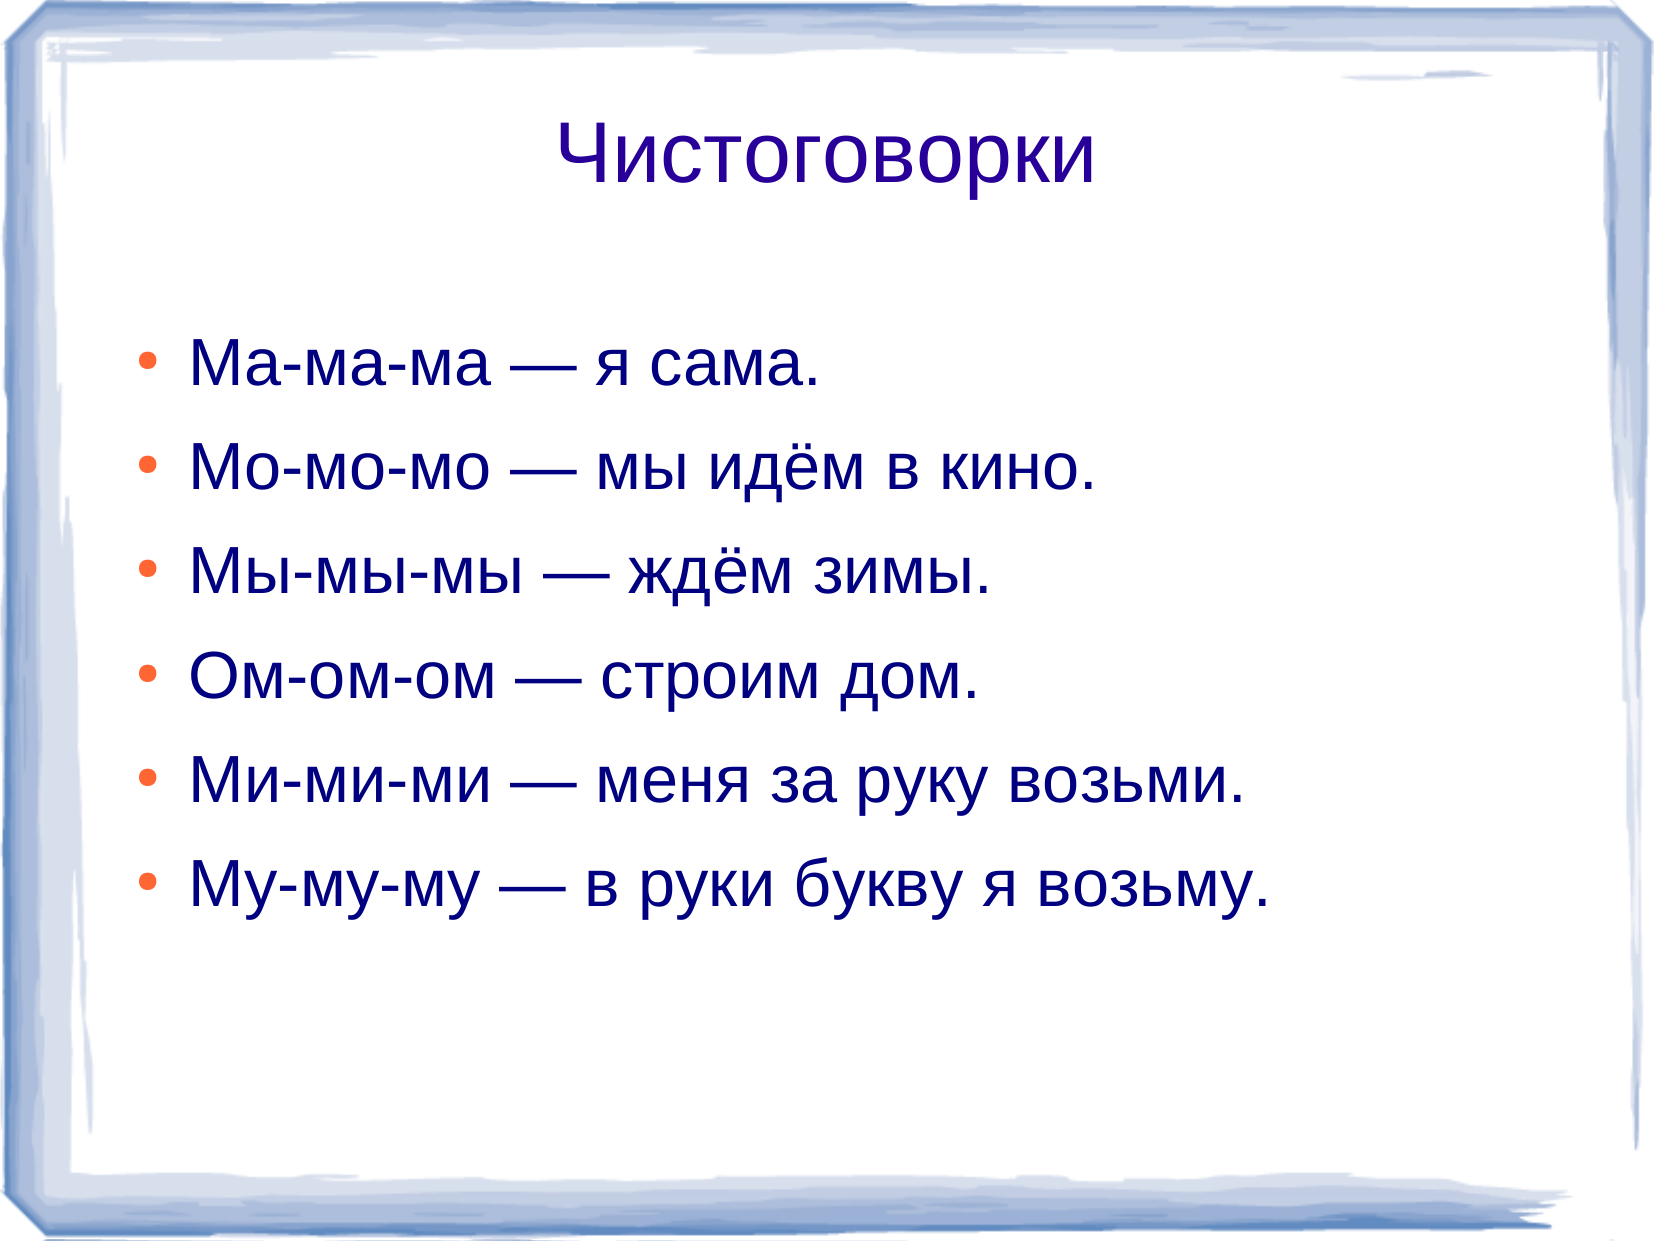

# Чистоговорки
Ма-ма-ма — я сама.
Мо-мо-мо — мы идём в кино.
Мы-мы-мы — ждём зимы.
Ом-ом-ом — строим дом.
Ми-ми-ми — меня за руку возьми.
Му-му-му — в руки букву я возьму.